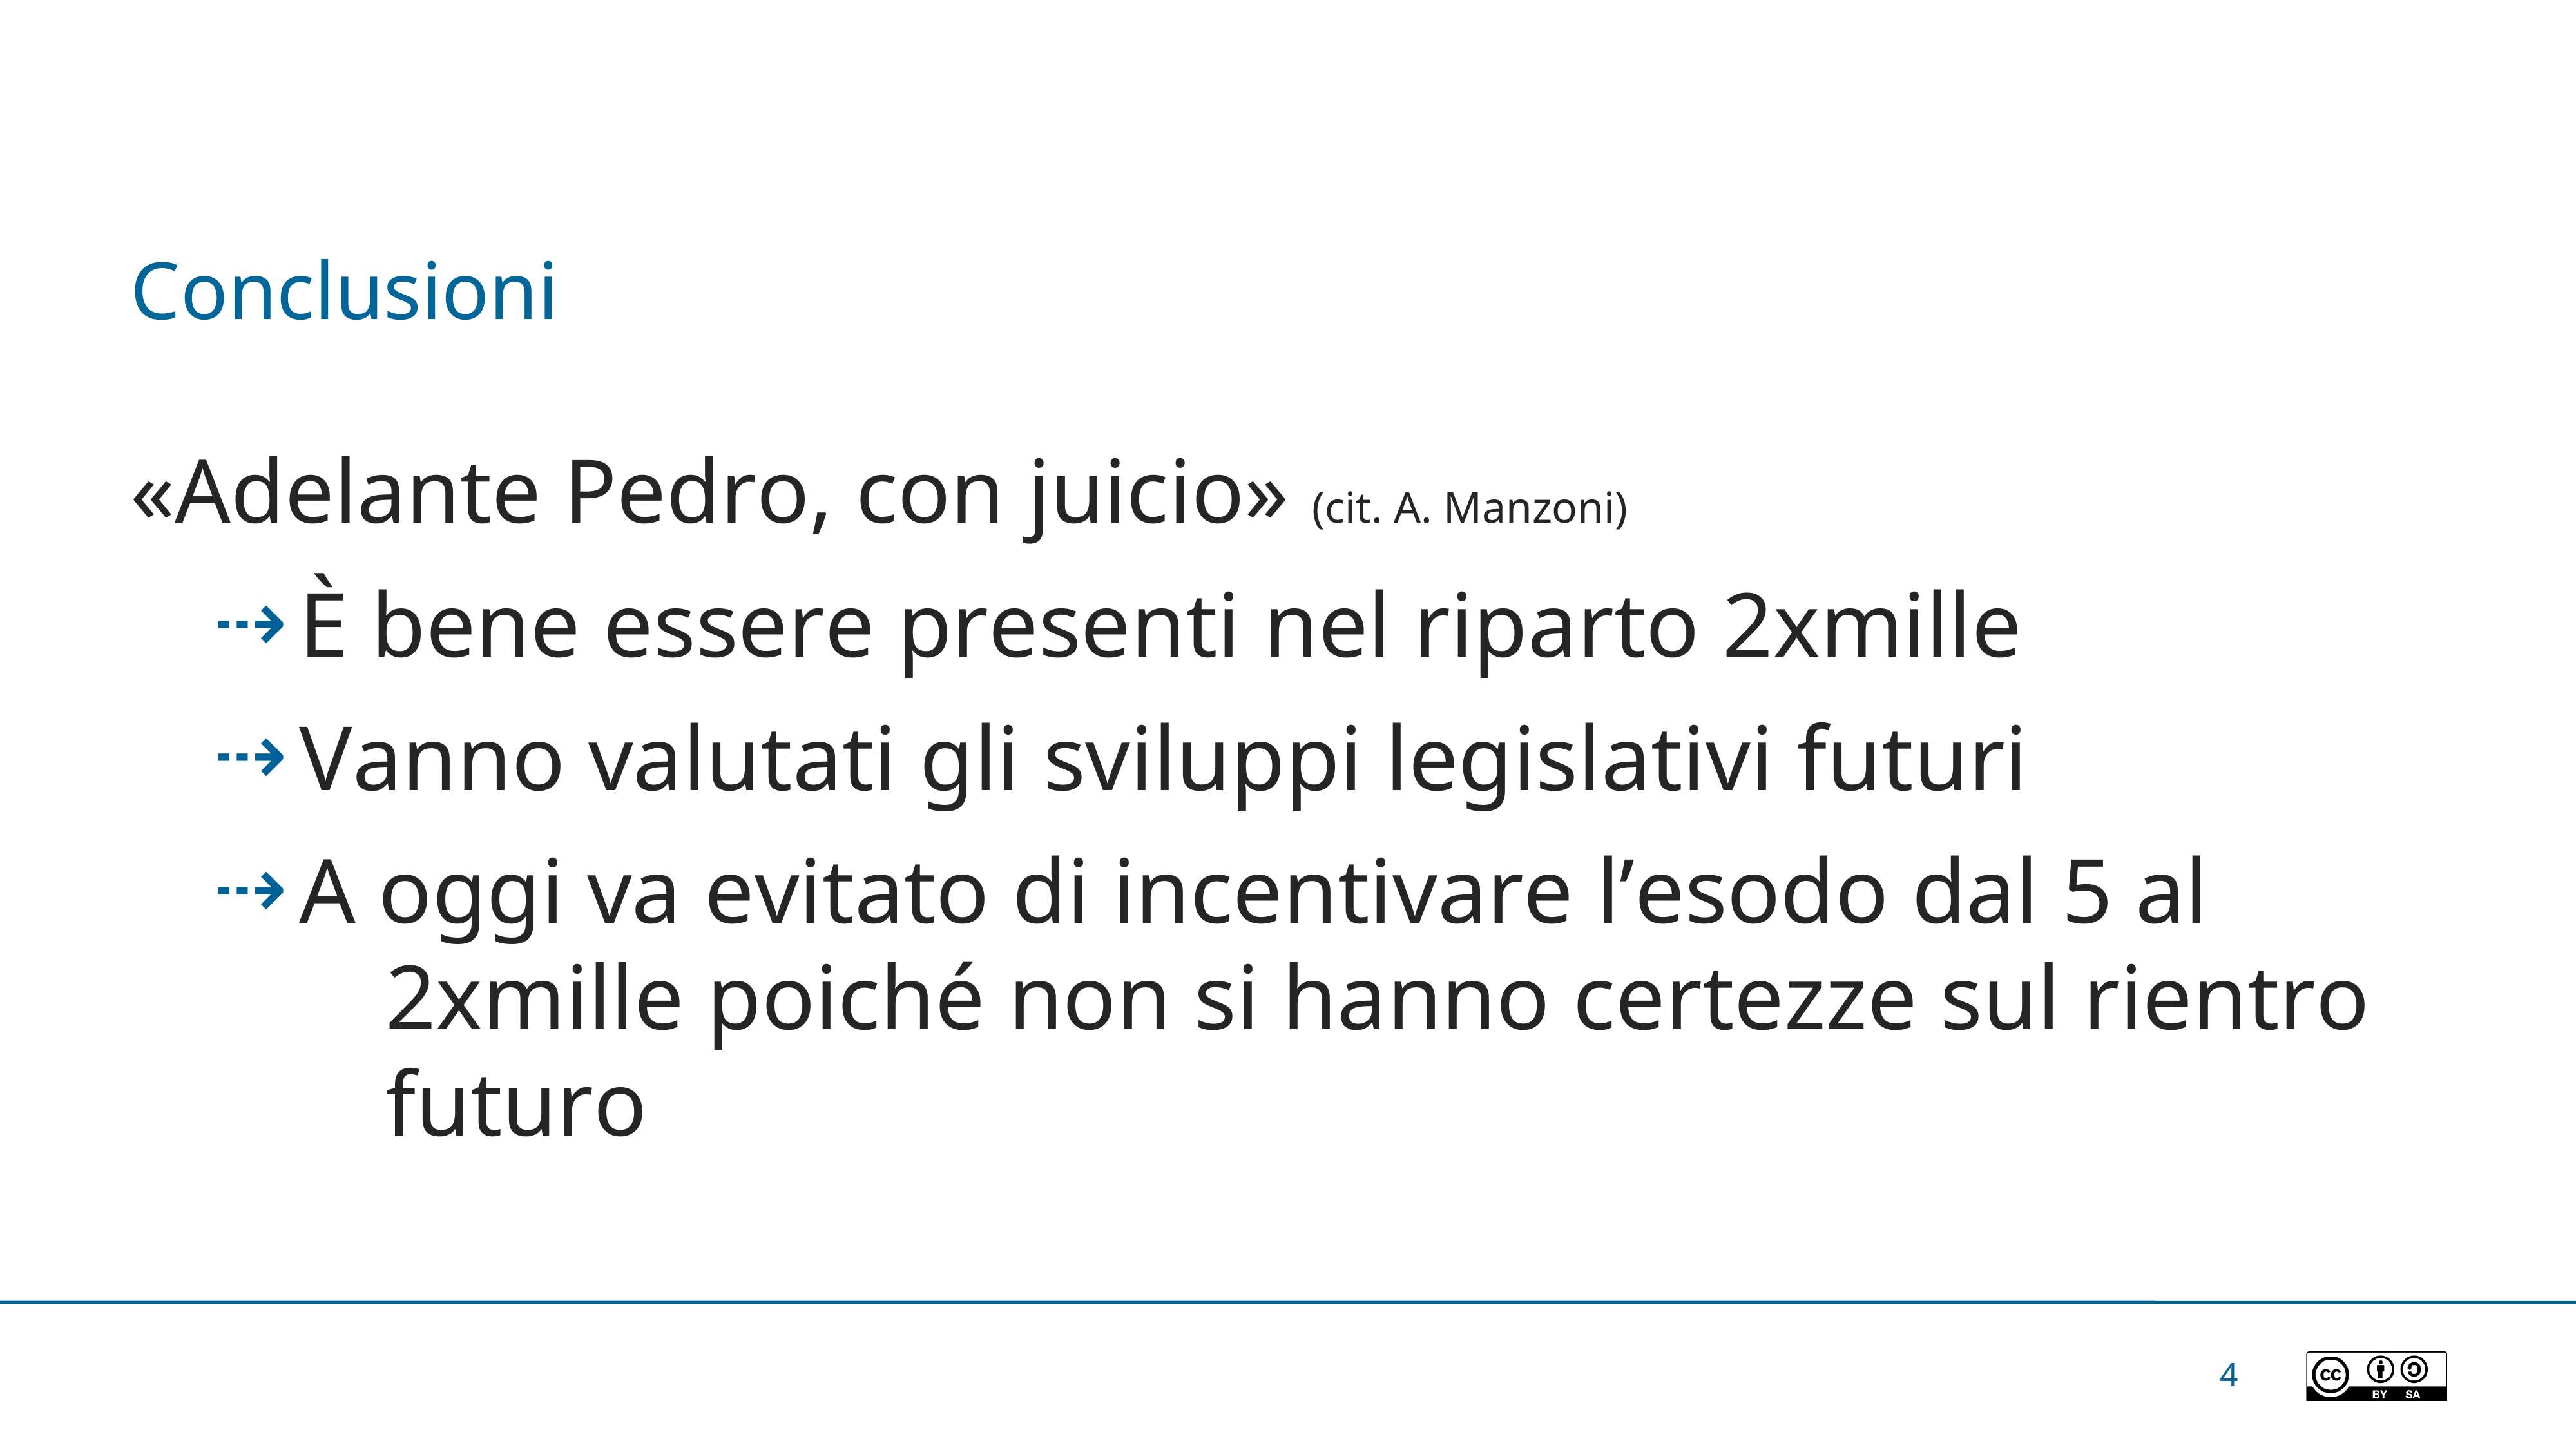

# Conclusioni
«Adelante Pedro, con juicio» (cit. A. Manzoni)
È bene essere presenti nel riparto 2xmille
Vanno valutati gli sviluppi legislativi futuri
A oggi va evitato di incentivare l’esodo dal 5 al 2xmille poiché non si hanno certezze sul rientro futuro